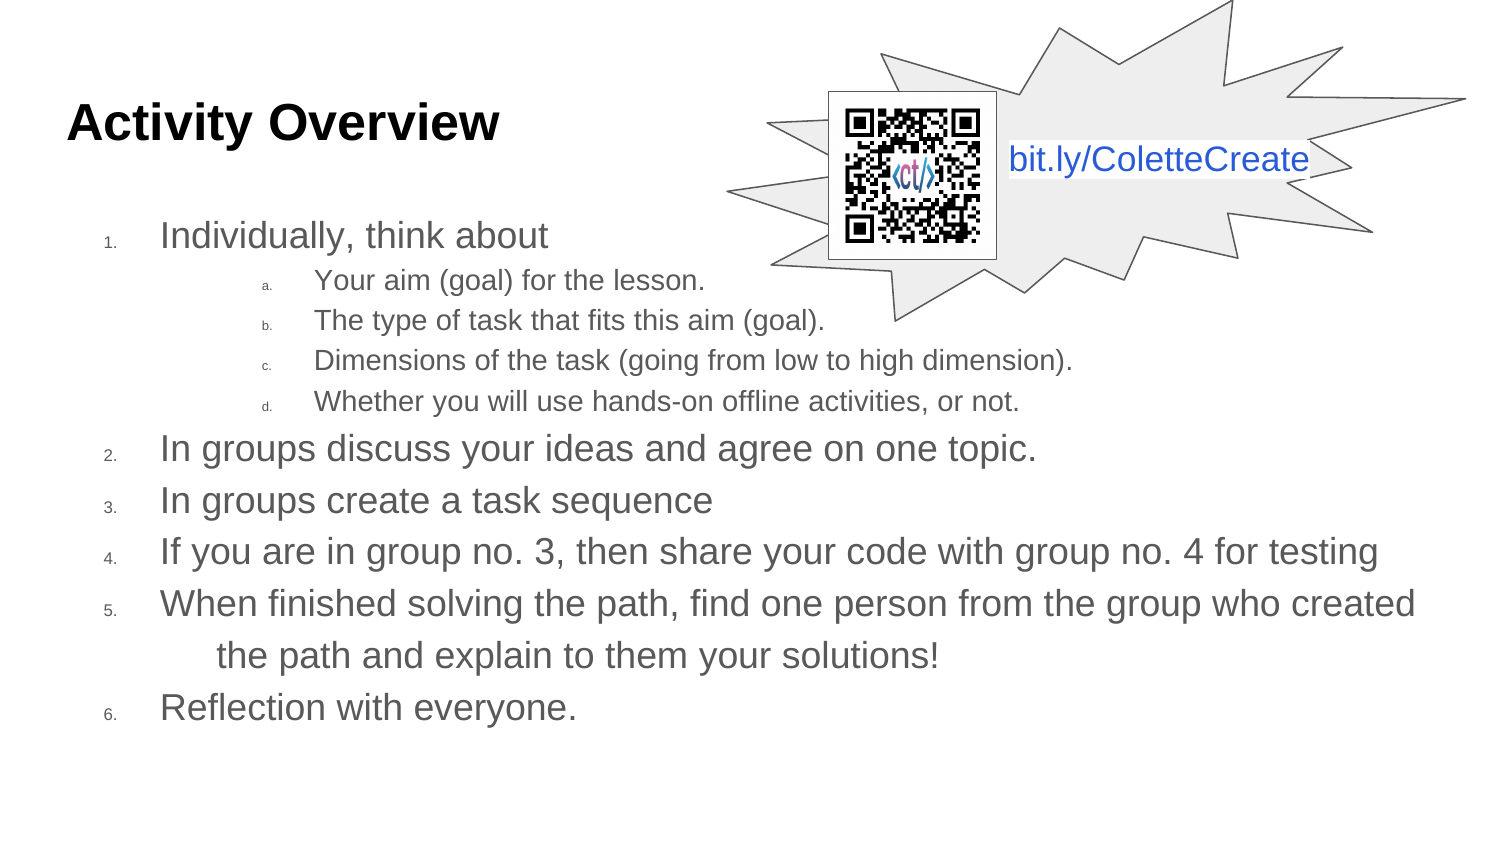

# Activity Overview
bit.ly/ColetteCreate
Individually, think about
Your aim (goal) for the lesson.
The type of task that fits this aim (goal).
Dimensions of the task (going from low to high dimension).
Whether you will use hands-on offline activities, or not.
In groups discuss your ideas and agree on one topic.
In groups create a task sequence
If you are in group no. 3, then share your code with group no. 4 for testing
When finished solving the path, find one person from the group who created the path and explain to them your solutions!
Reflection with everyone.